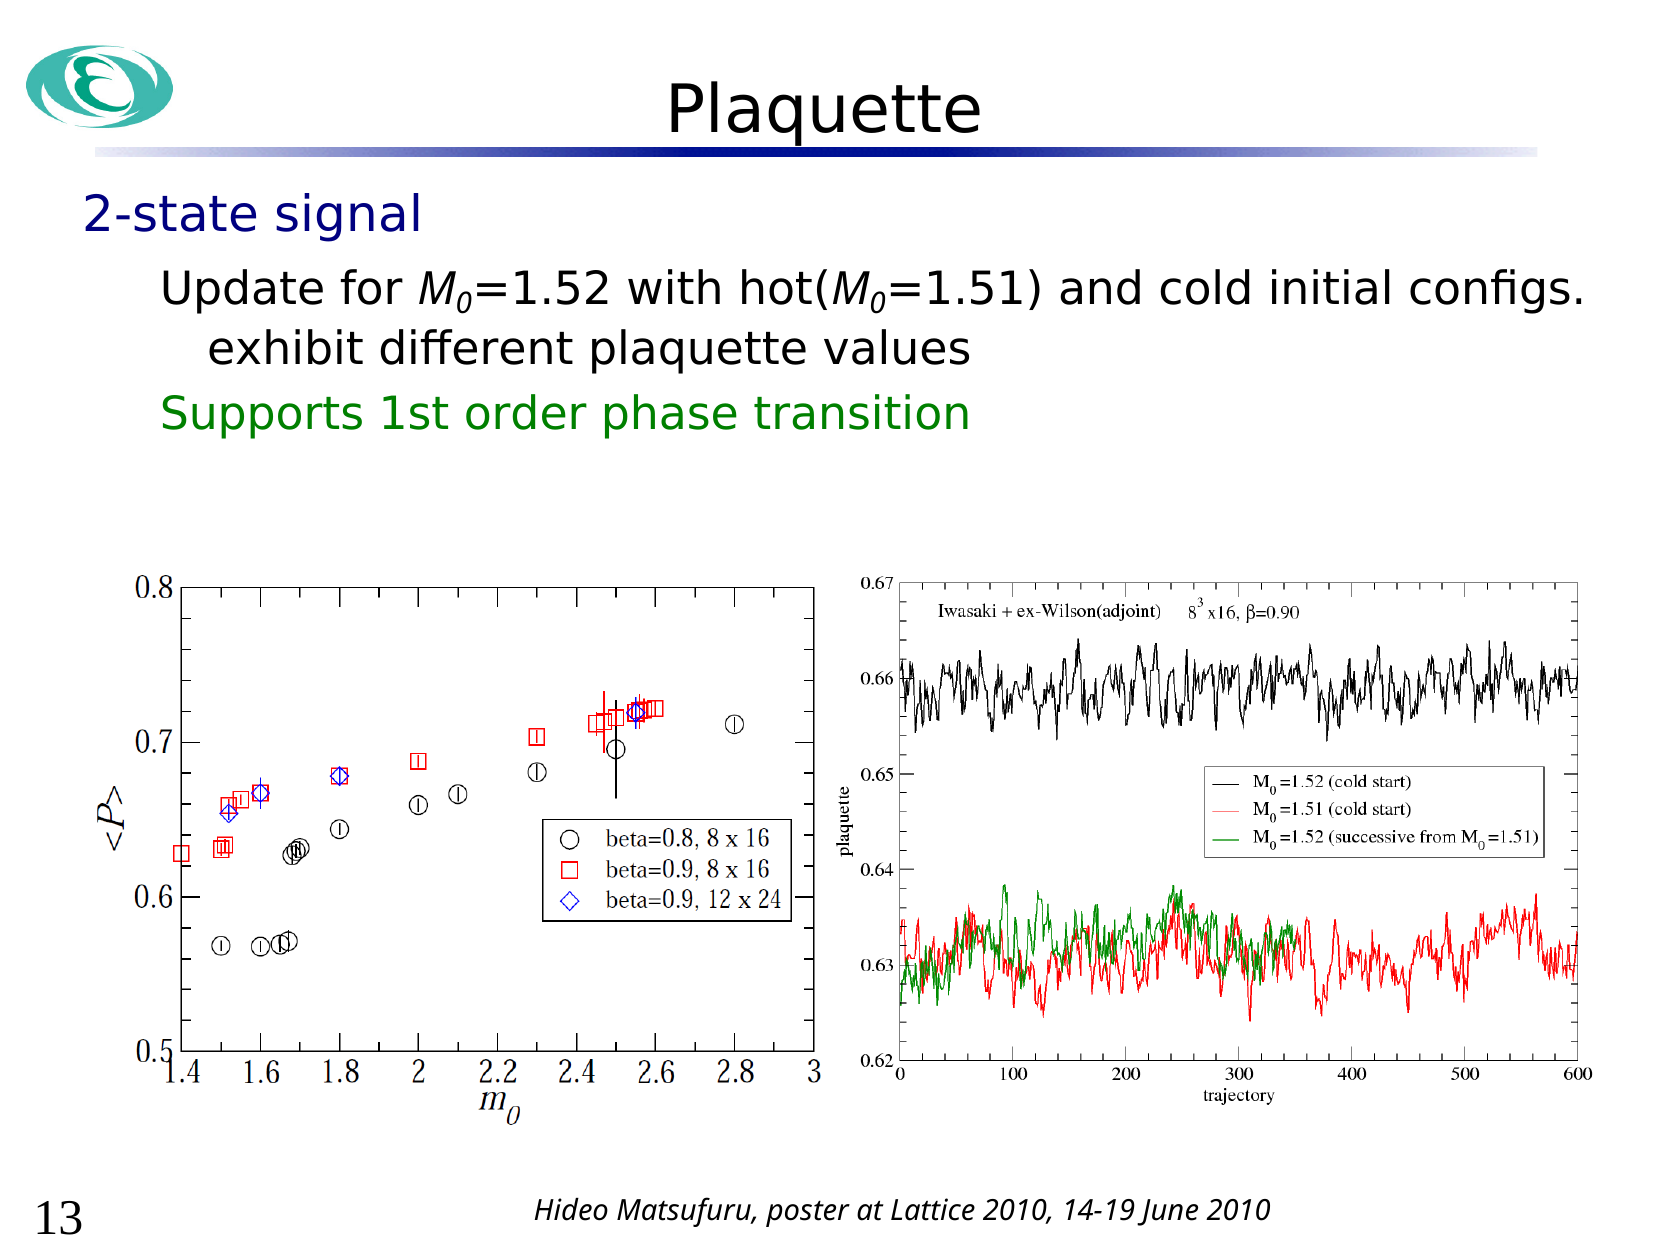

# Plaquette
2-state signal
Update for M0=1.52 with hot(M0=1.51) and cold initial configs. exhibit different plaquette values
Supports 1st order phase transition